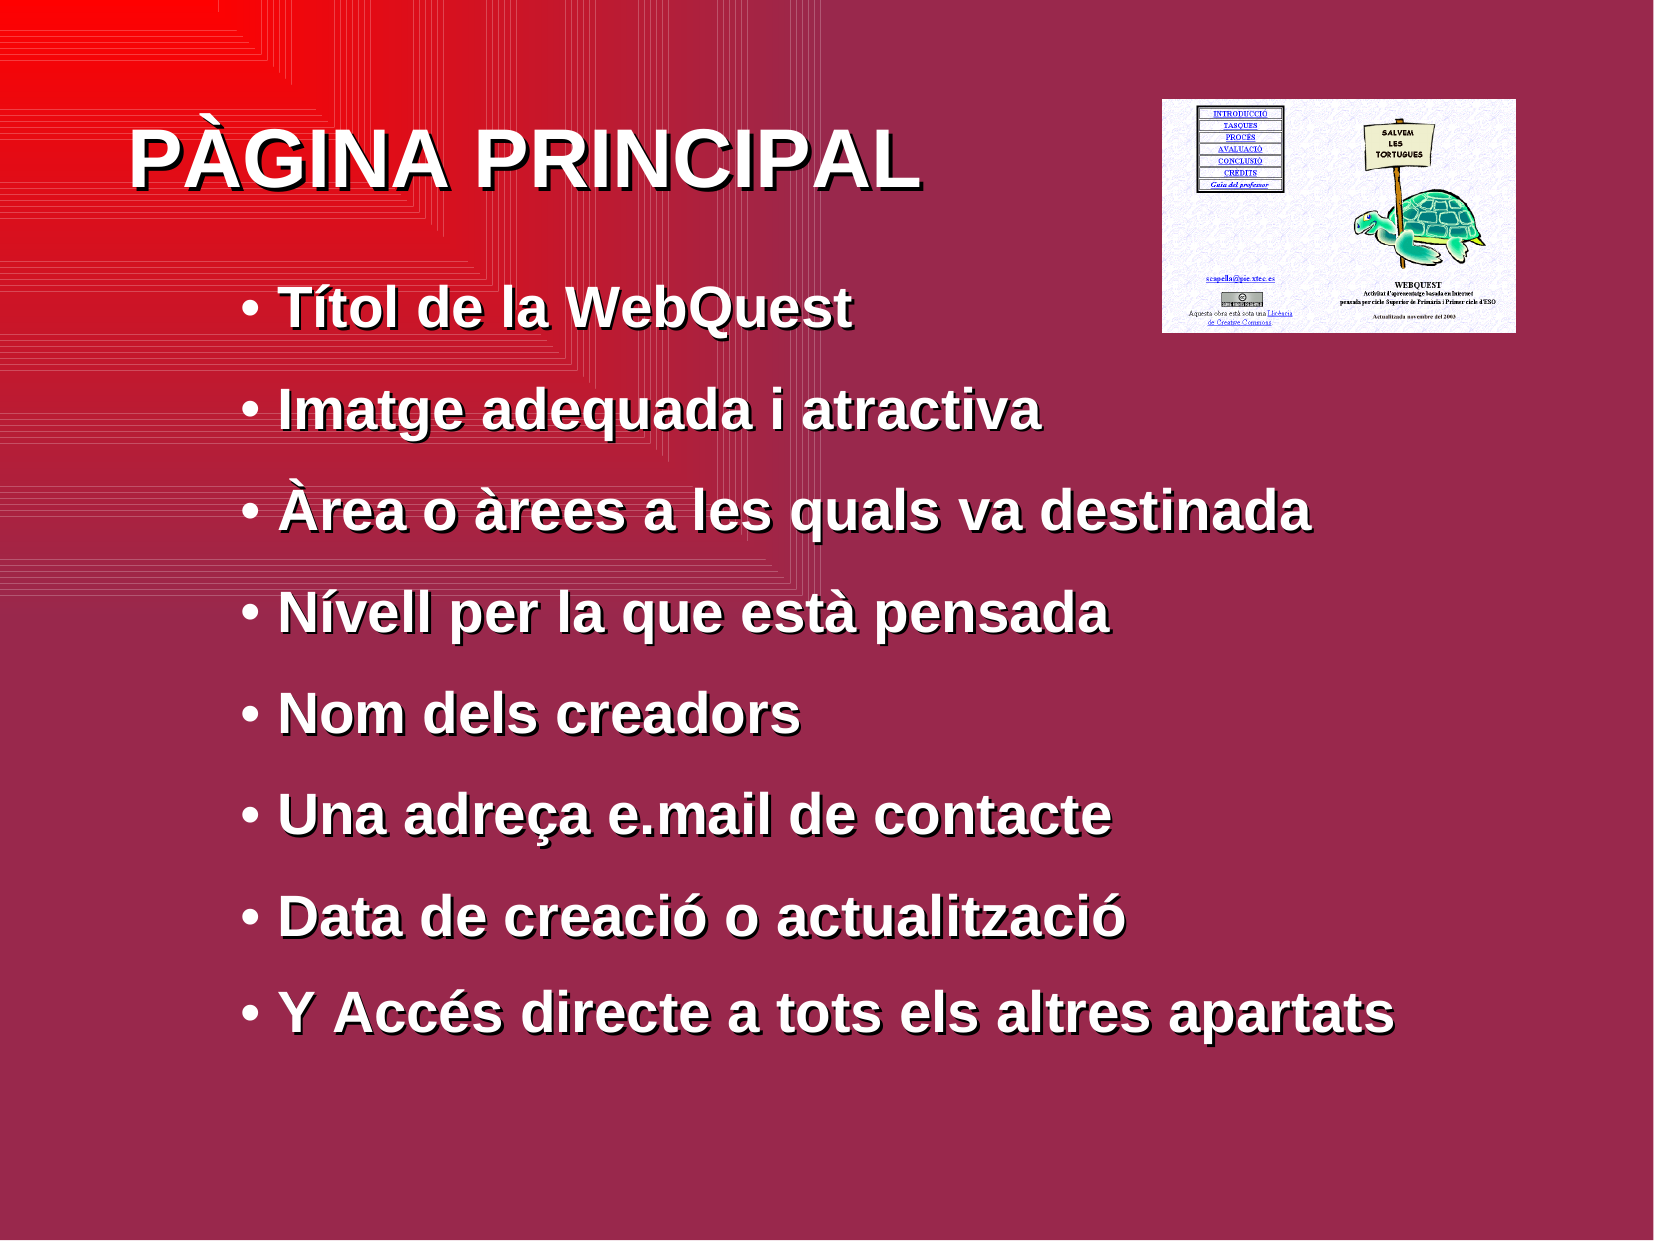

PÀGINA PRINCIPAL
 Títol de la WebQuest
 Imatge adequada i atractiva
 Àrea o àrees a les quals va destinada
 Nívell per la que està pensada
 Nom dels creadors
 Una adreça e.mail de contacte
 Data de creació o actualització
 Y Accés directe a tots els altres apartats